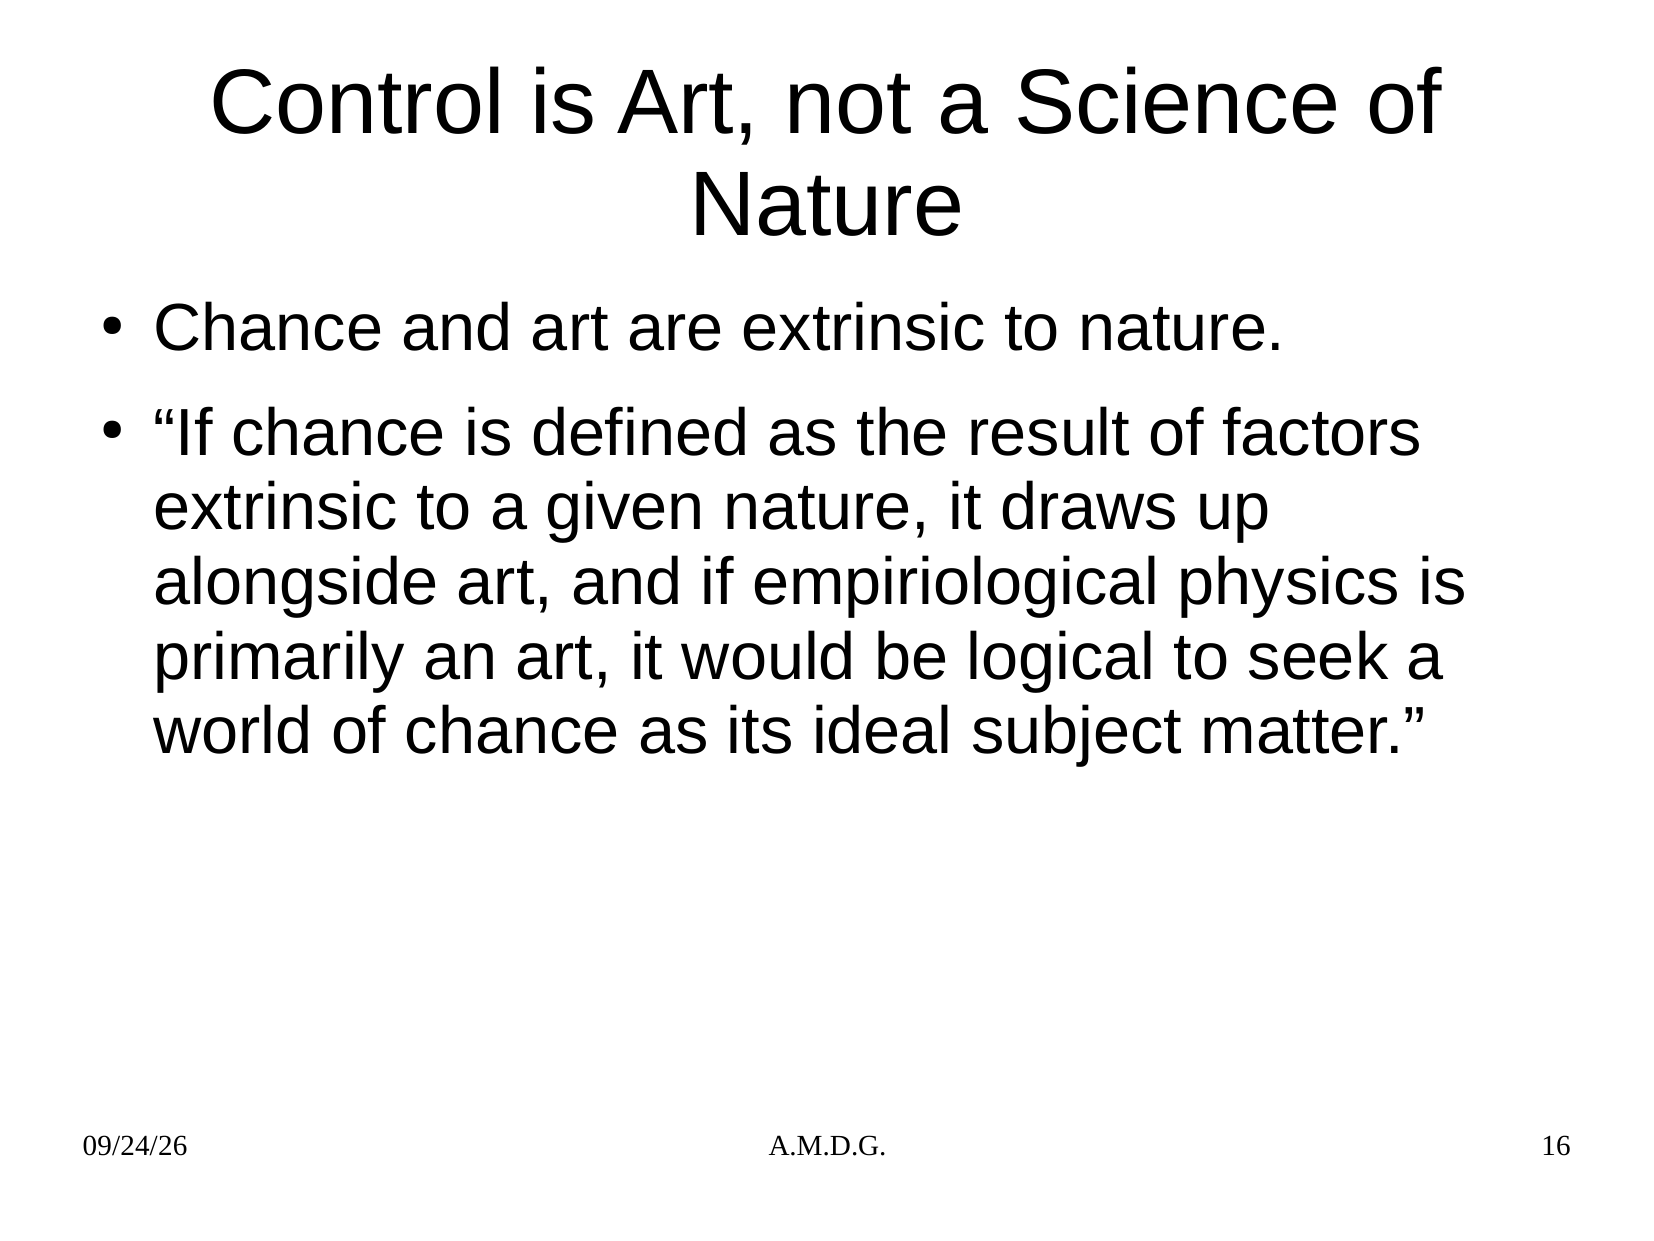

# Control is Art, not a Science of Nature
Chance and art are extrinsic to nature.
“If chance is defined as the result of factors extrinsic to a given nature, it draws up alongside art, and if empiriological physics is primarily an art, it would be logical to seek a world of chance as its ideal subject matter.”
A.M.D.G.
16